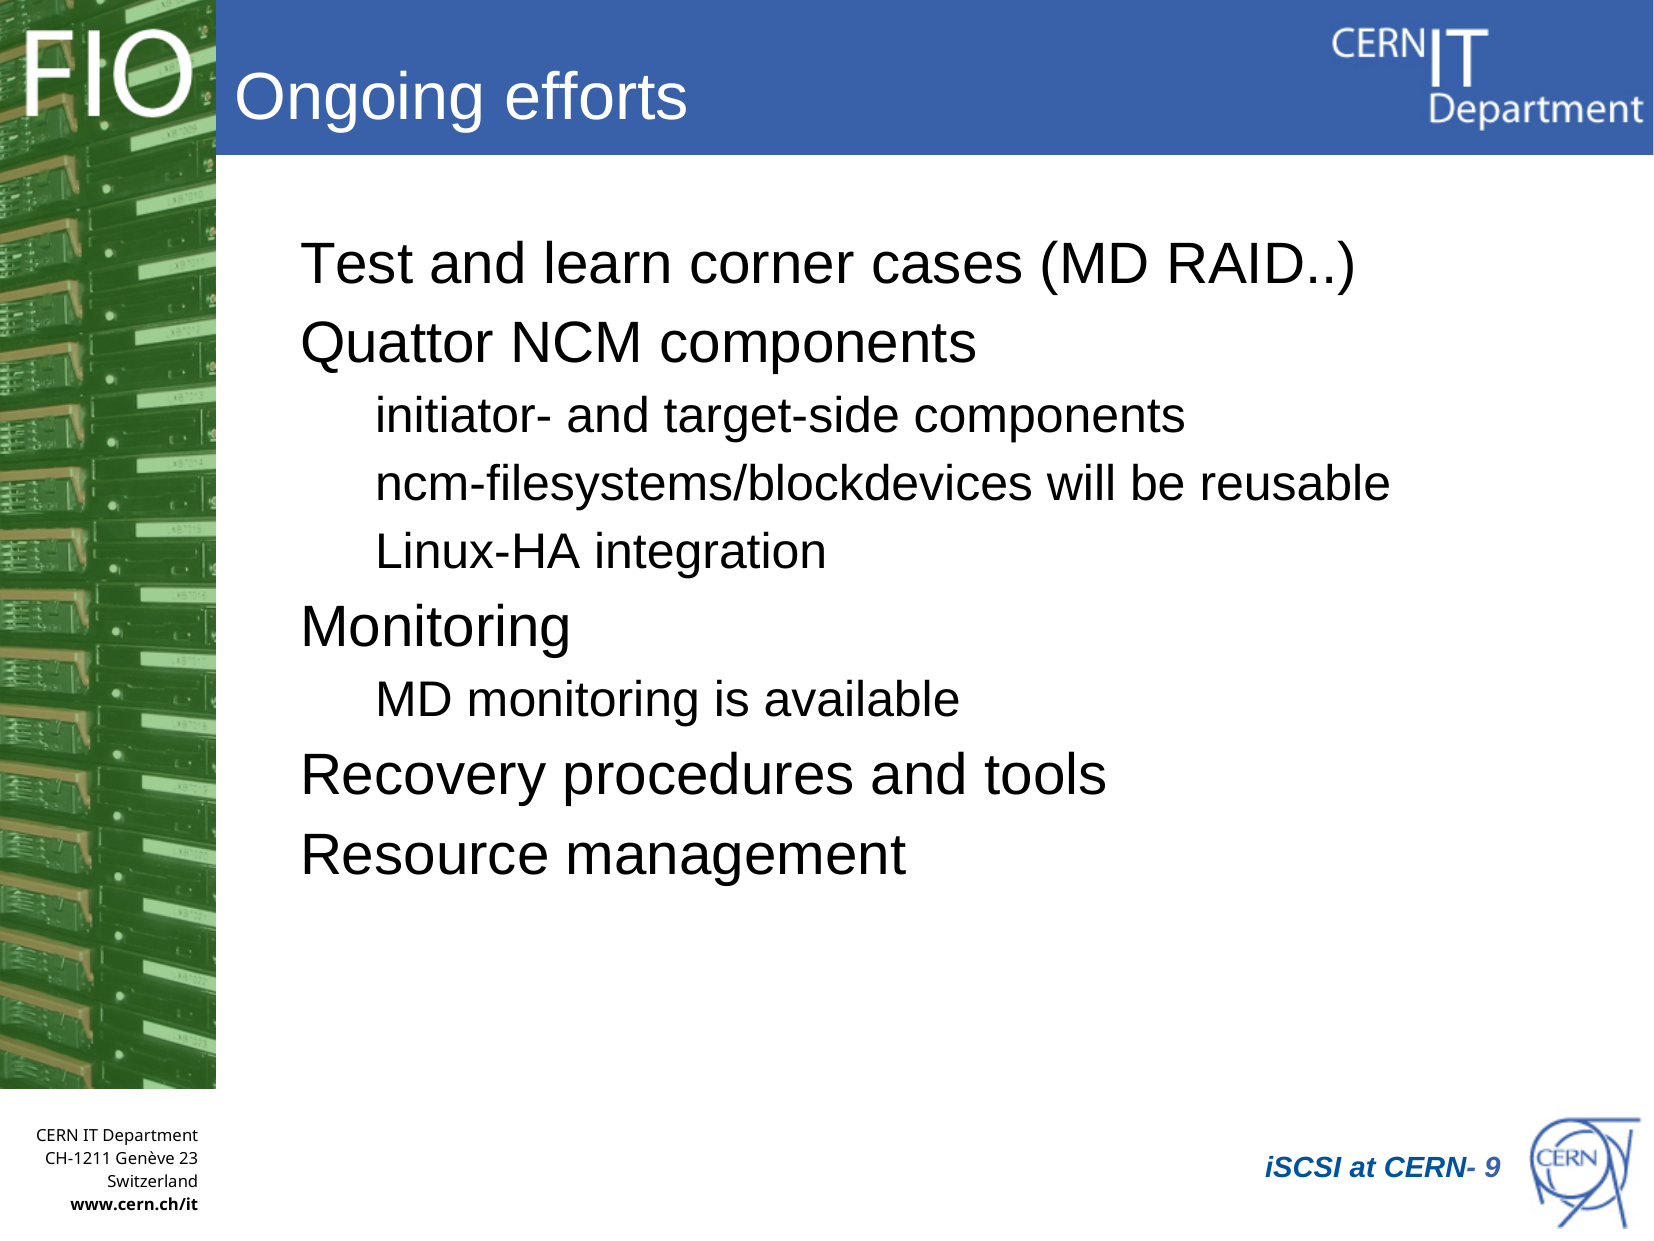

# Ongoing efforts
Test and learn corner cases (MD RAID..)
Quattor NCM components
initiator- and target-side components
ncm-filesystems/blockdevices will be reusable
Linux-HA integration
Monitoring
MD monitoring is available
Recovery procedures and tools
Resource management